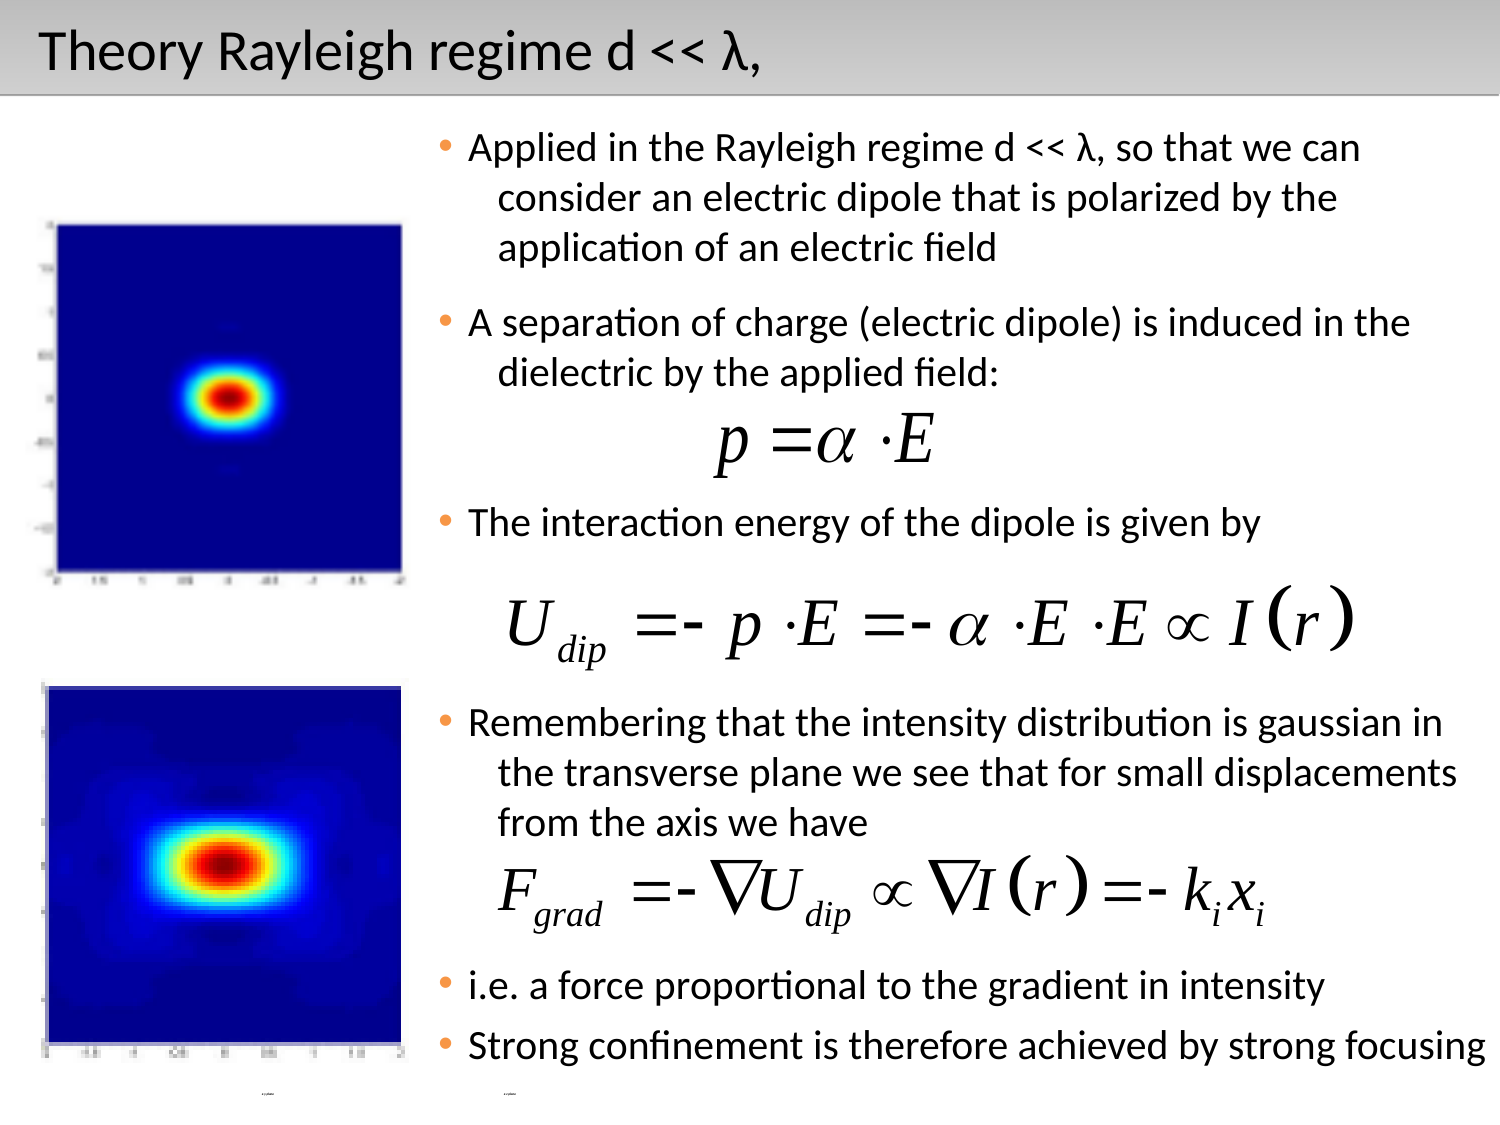

# Theory Rayleigh regime d << λ,
Applied in the Rayleigh regime d << λ, so that we can consider an electric dipole that is polarized by the application of an electric field
A separation of charge (electric dipole) is induced in the dielectric by the applied field:
The interaction energy of the dipole is given by
Remembering that the intensity distribution is gaussian in the transverse plane we see that for small displacements from the axis we have
i.e. a force proportional to the gradient in intensity
Strong confinement is therefore achieved by strong focusing
x-y plane
x-z plane